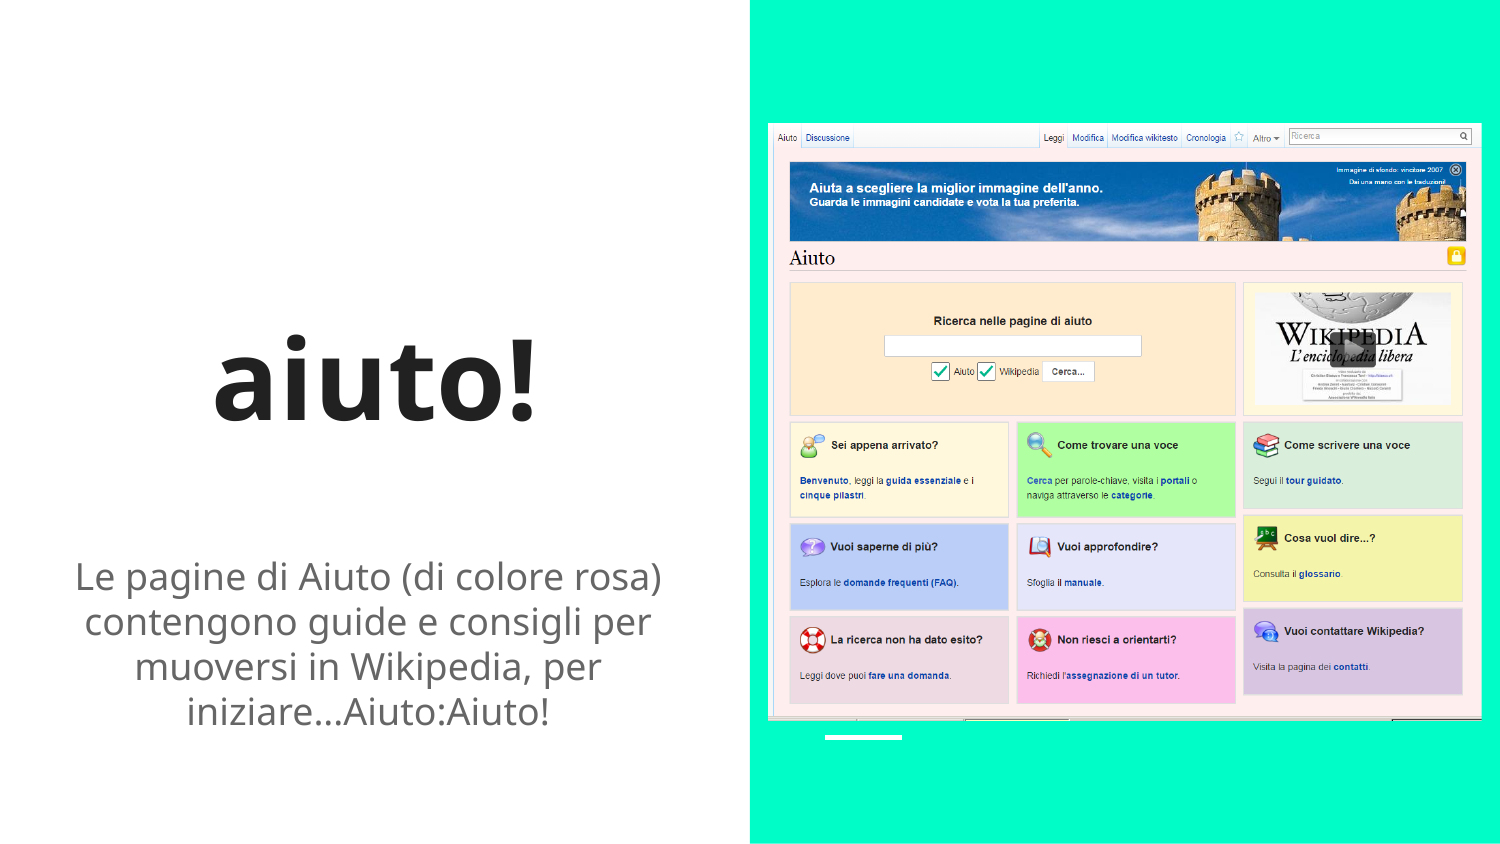

# aiuto!
Le pagine di Aiuto (di colore rosa) contengono guide e consigli per muoversi in Wikipedia, per iniziare...Aiuto:Aiuto!